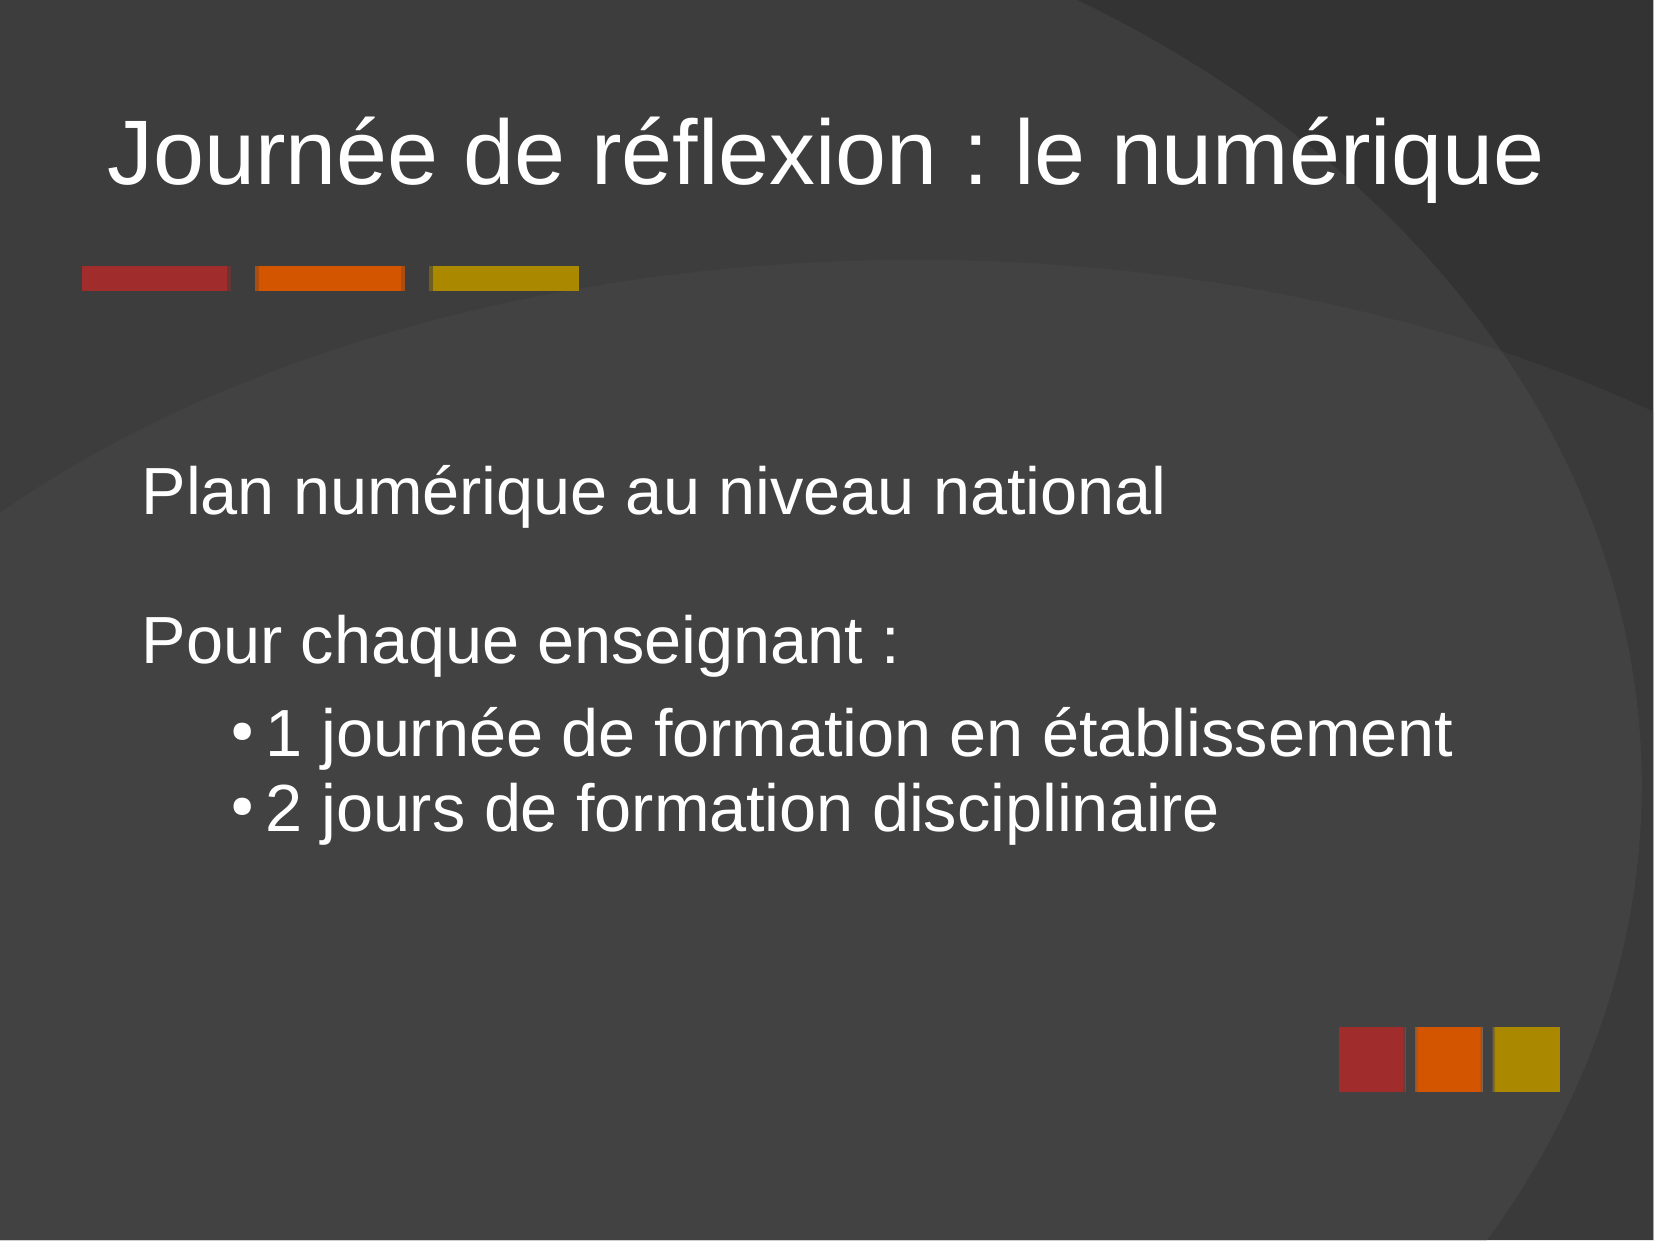

# Journée de réflexion : le numérique
Plan numérique au niveau national
Pour chaque enseignant :
1 journée de formation en établissement
2 jours de formation disciplinaire